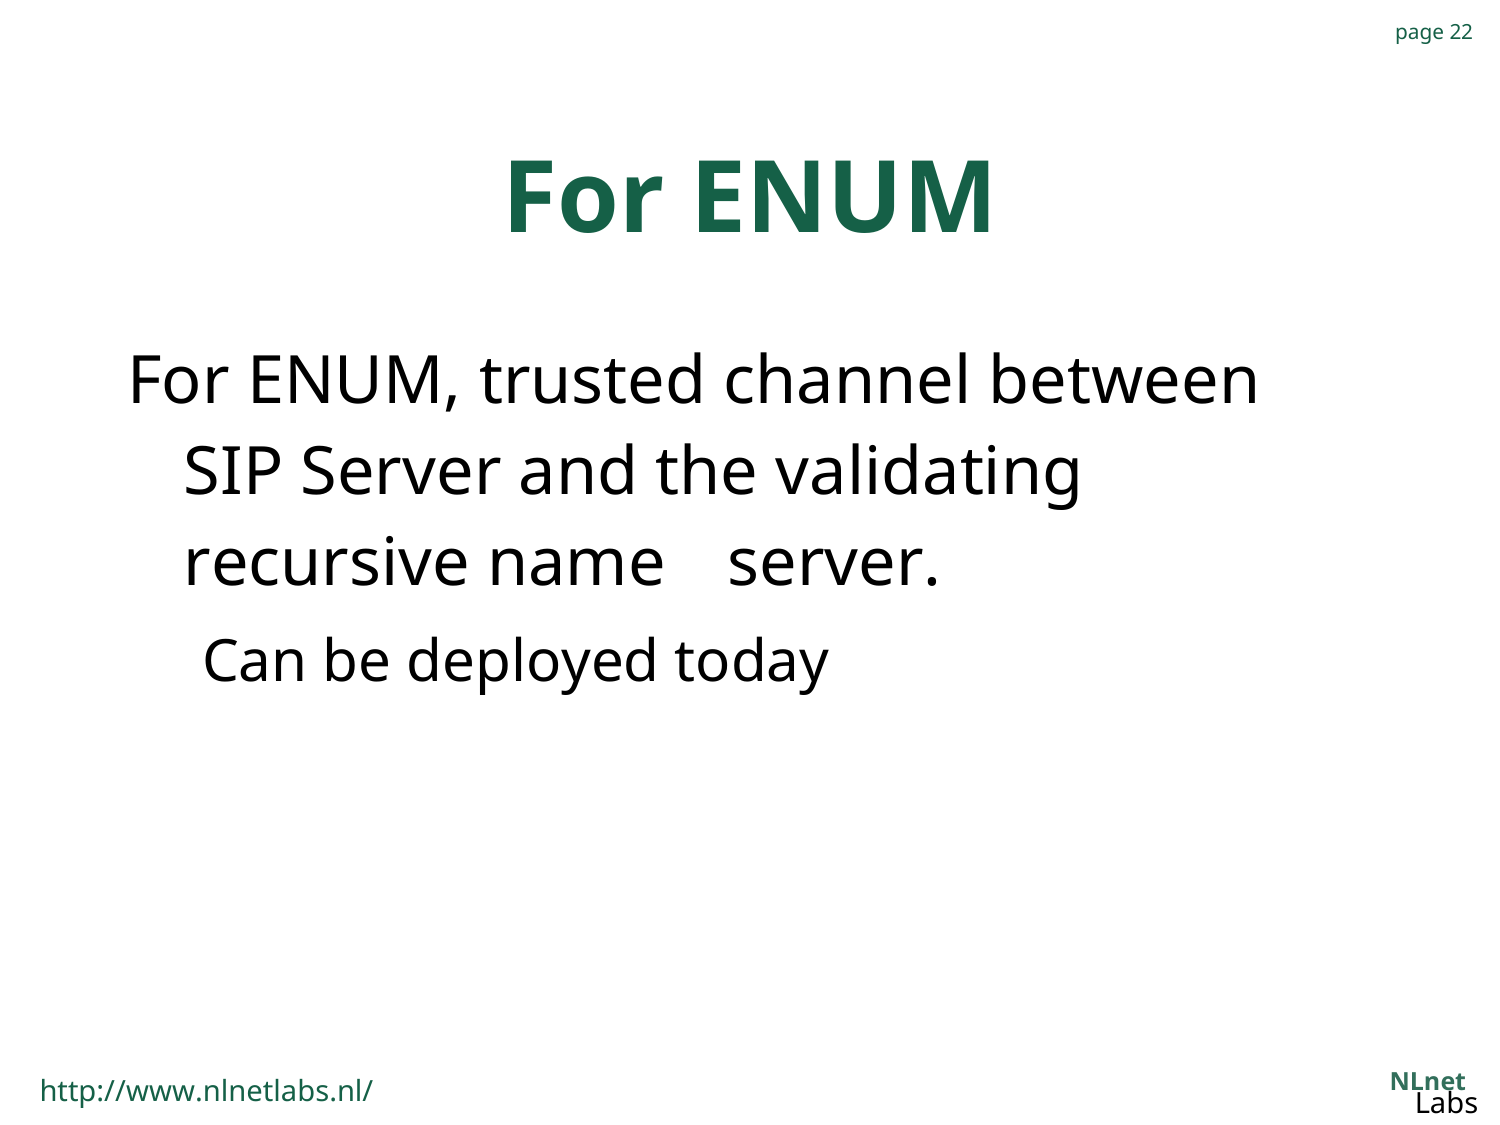

# For ENUM
For ENUM, trusted channel between SIP Server and the validating recursive name	server.
Can be deployed today